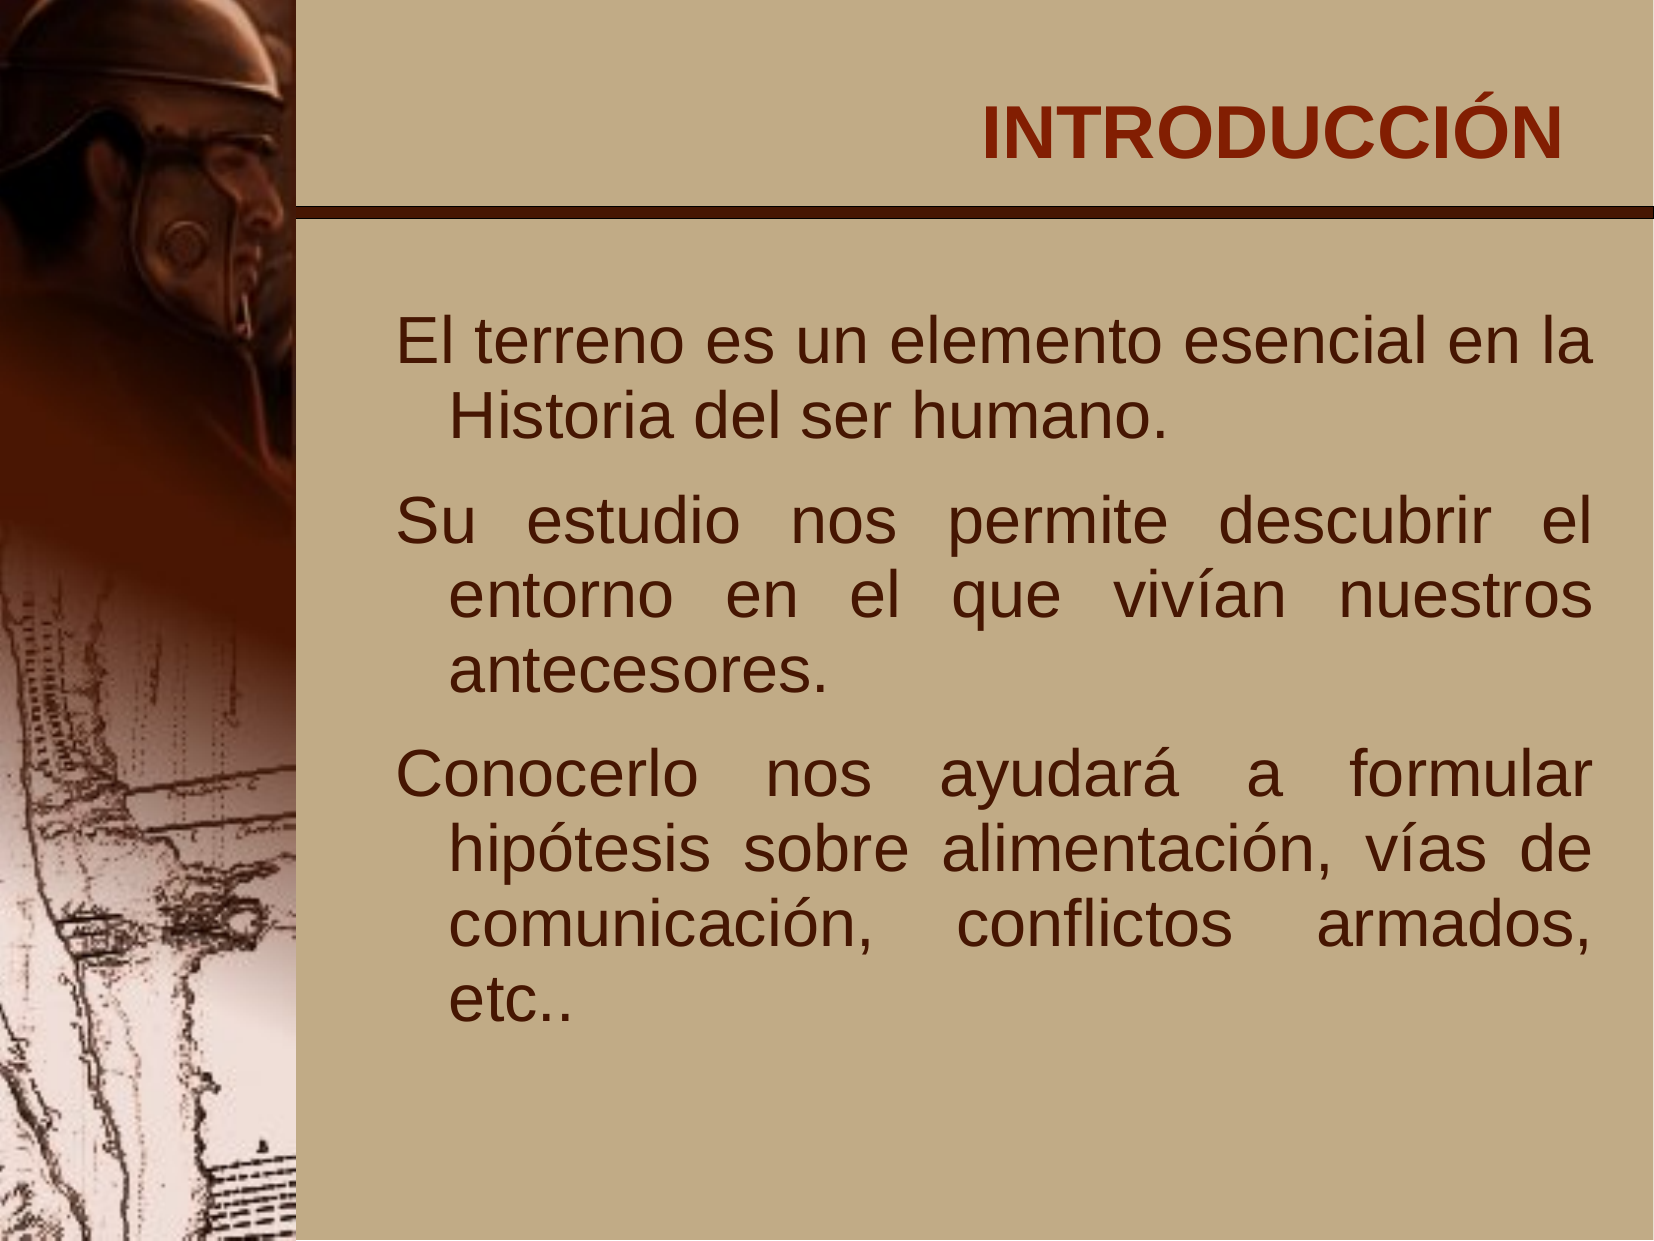

# INTRODUCCIÓN
El terreno es un elemento esencial en la Historia del ser humano.
Su estudio nos permite descubrir el entorno en el que vivían nuestros antecesores.
Conocerlo nos ayudará a formular hipótesis sobre alimentación, vías de comunicación, conflictos armados, etc..